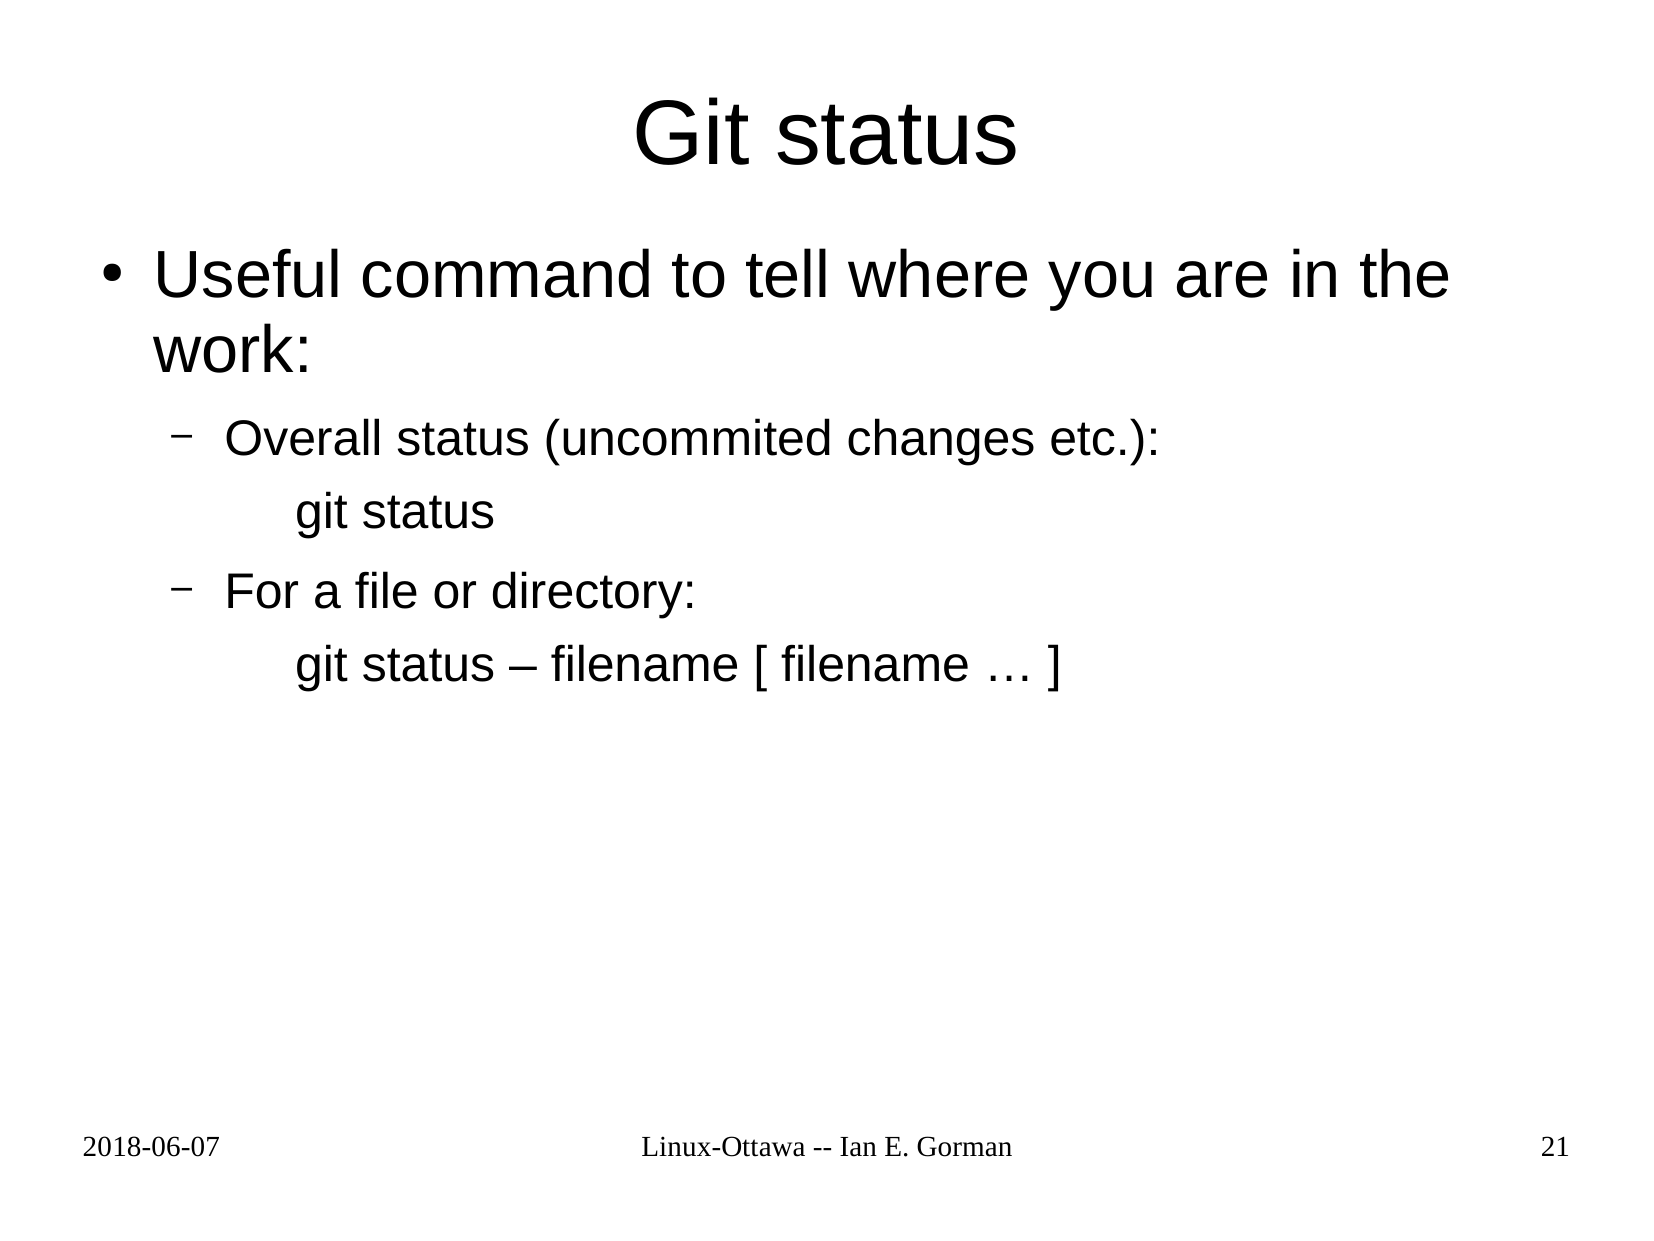

# Git status
Useful command to tell where you are in the work:
Overall status (uncommited changes etc.):
git status
For a file or directory:
git status – filename [ filename … ]
2018-06-07
Linux-Ottawa -- Ian E. Gorman
21